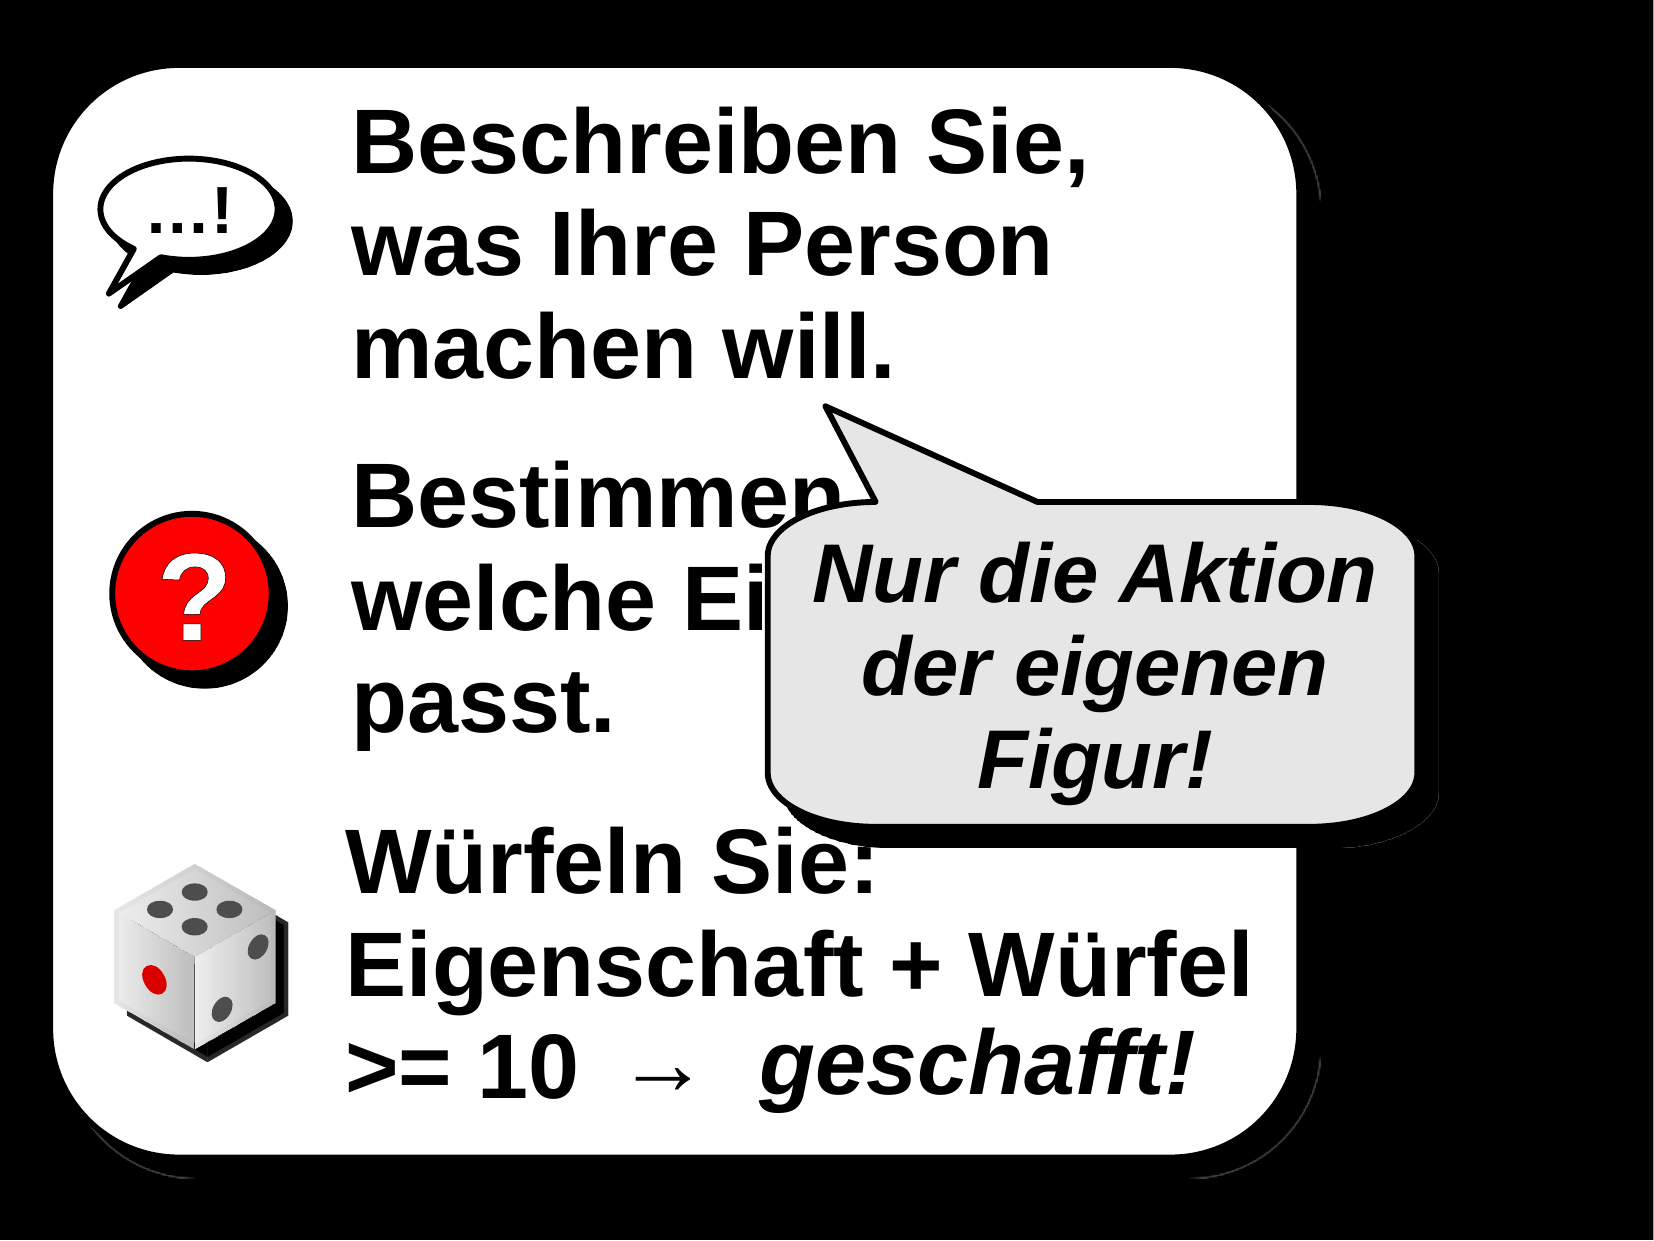

Beschreiben Sie,
was Ihre Person
machen will.
…!
Bestimmen Sie,
welche Eigenschaft
passt.
?
Nur die Aktion
der eigenen Figur!
Würfeln Sie:
Eigenschaft + Würfel
>= 10
→ geschafft!